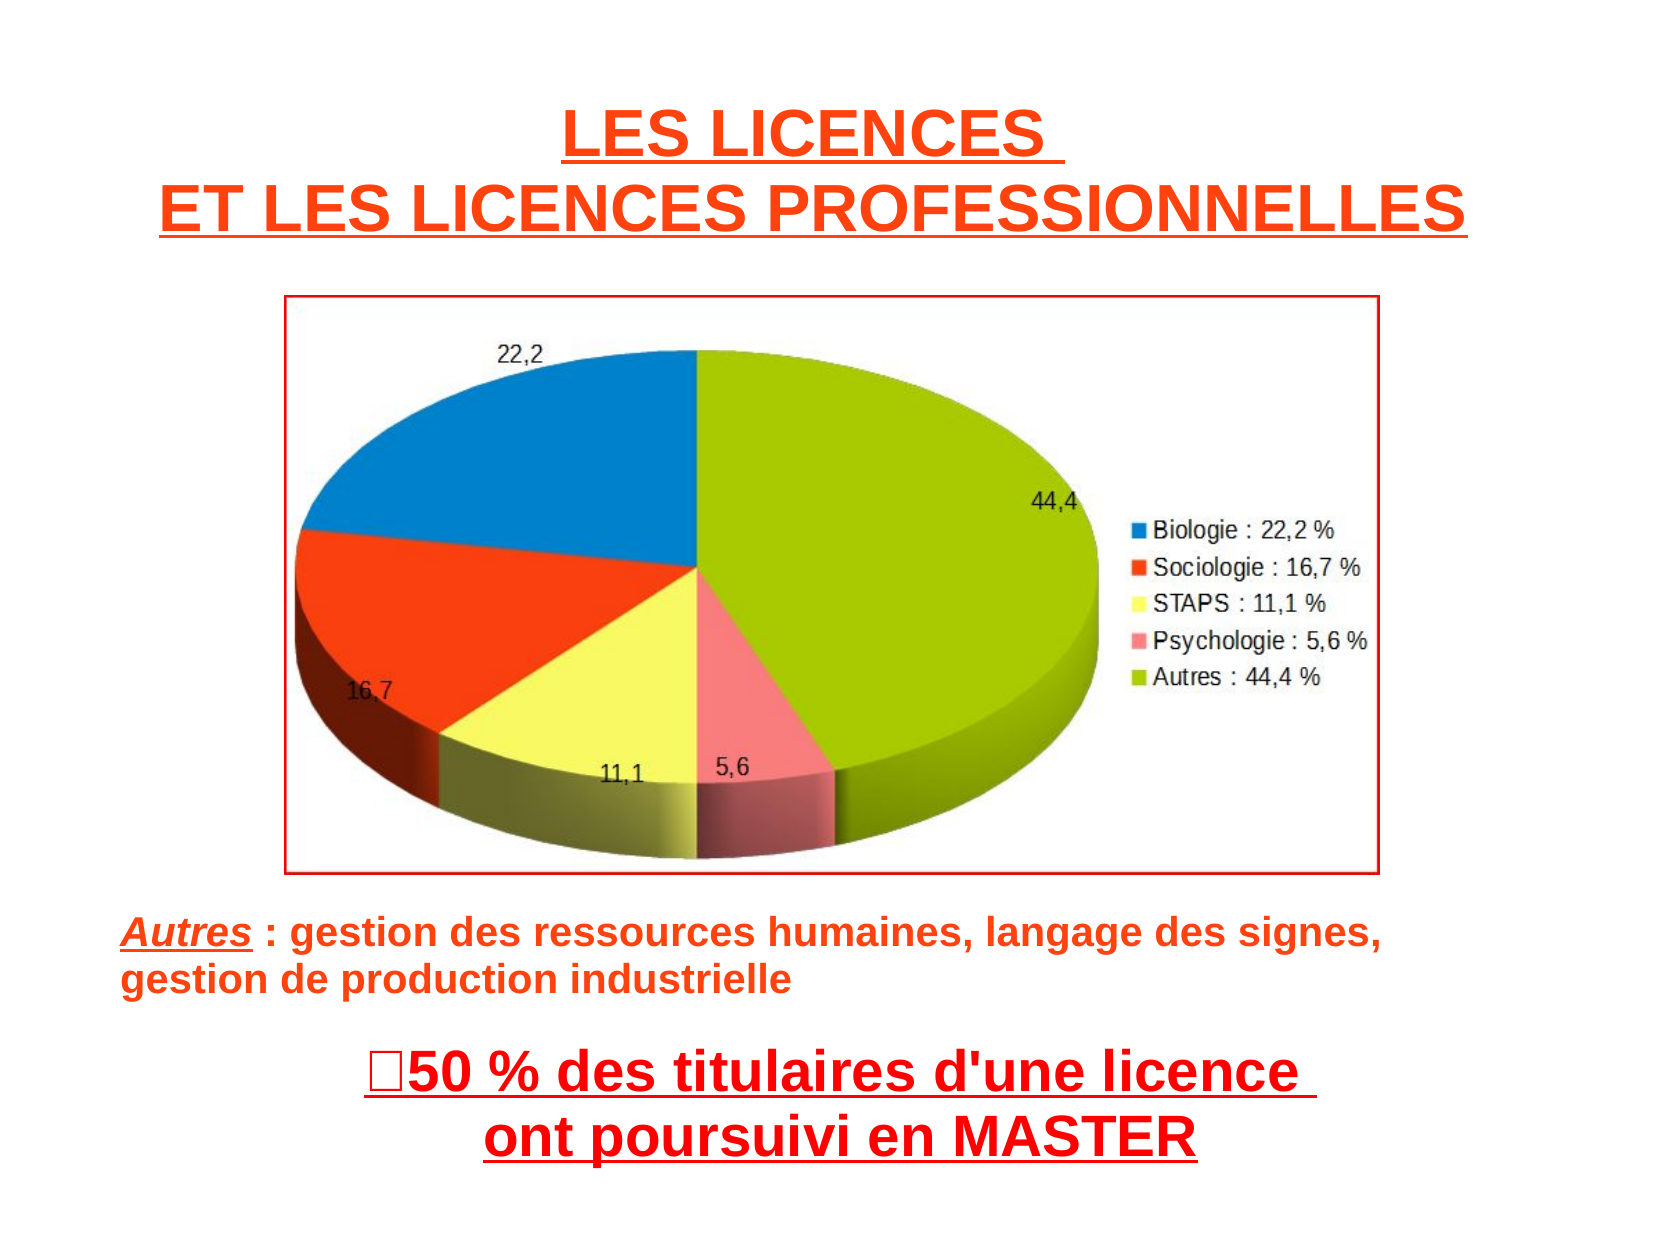

LES LICENCES
ET LES LICENCES PROFESSIONNELLES
Autres : gestion des ressources humaines, langage des signes, gestion de production industrielle
50 % des titulaires d'une licence
ont poursuivi en MASTER